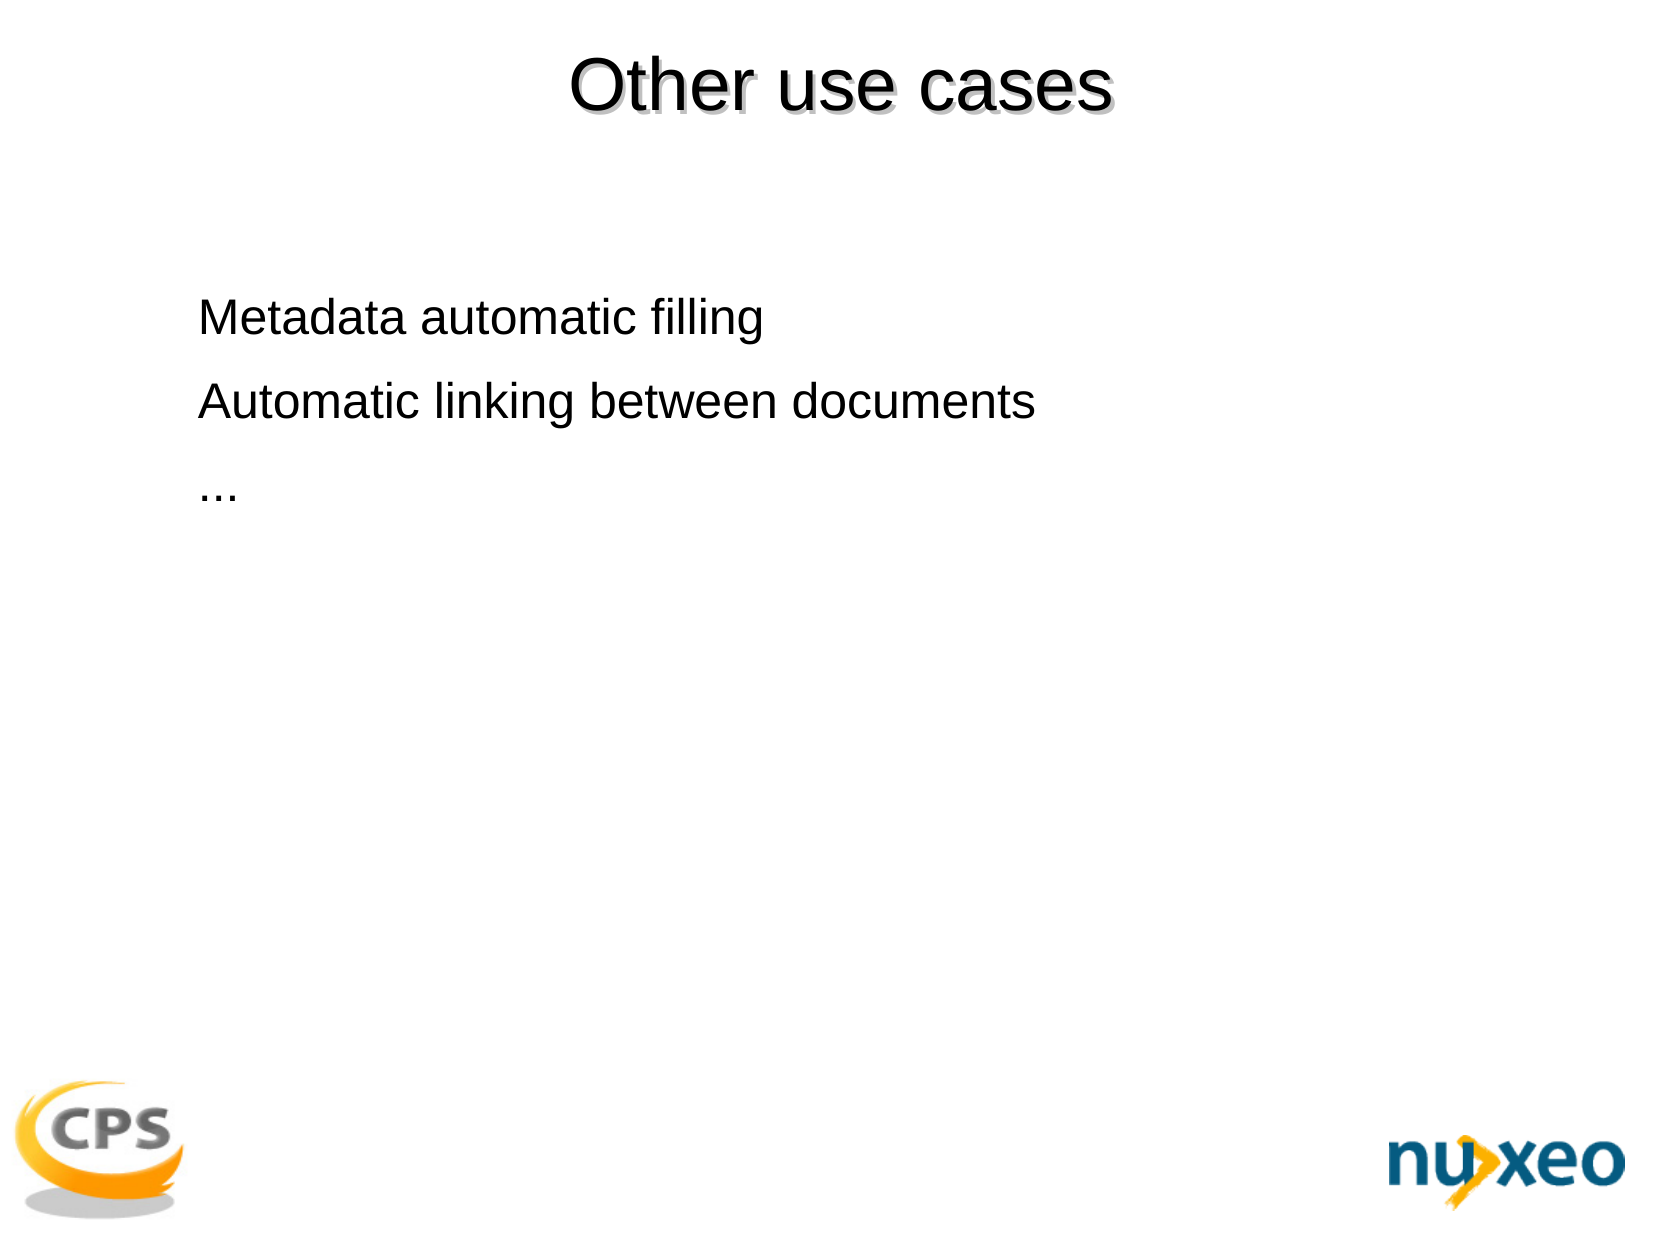

Other use cases
Metadata automatic filling
Automatic linking between documents
...